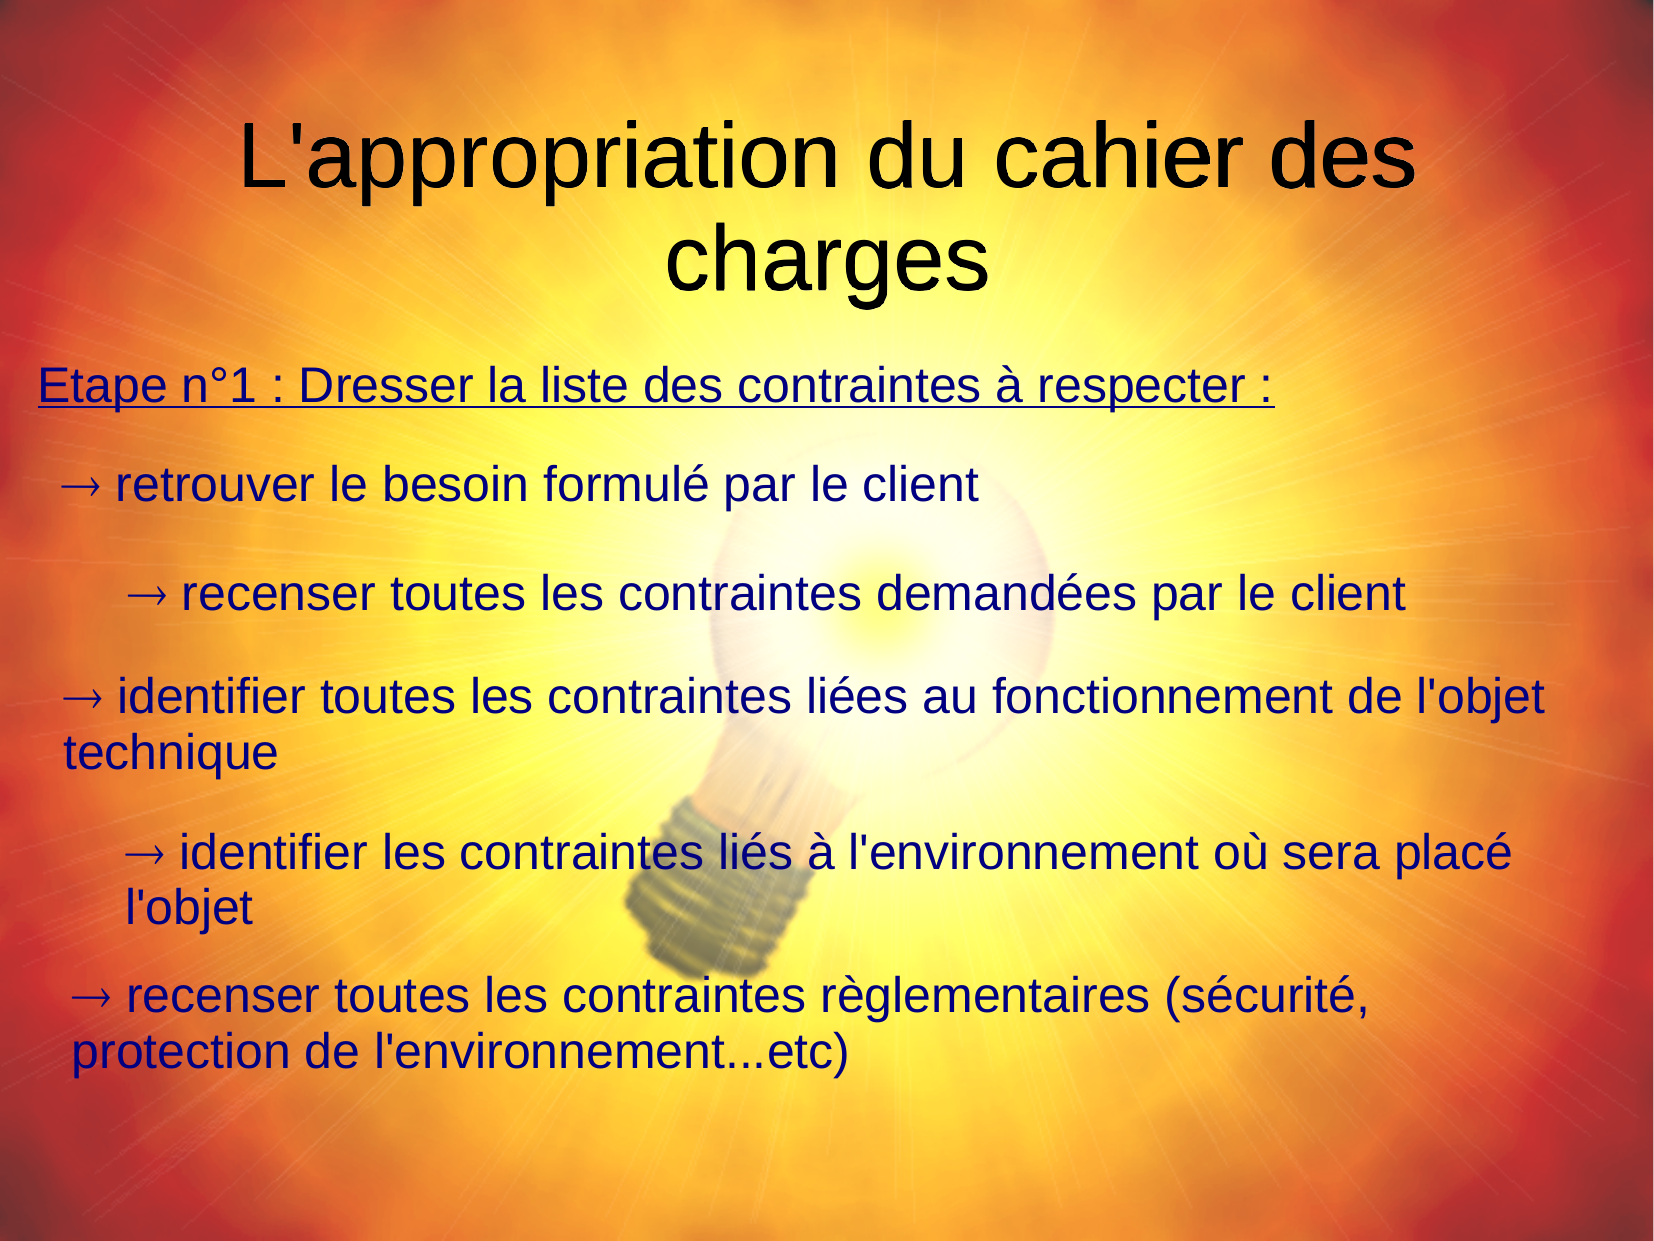

L'appropriation du cahier des charges
# Etape n°1 : Dresser la liste des contraintes à respecter :
 retrouver le besoin formulé par le client
 recenser toutes les contraintes demandées par le client
 identifier toutes les contraintes liées au fonctionnement de l'objet technique
 identifier les contraintes liés à l'environnement où sera placé l'objet
 recenser toutes les contraintes règlementaires (sécurité, protection de l'environnement...etc)